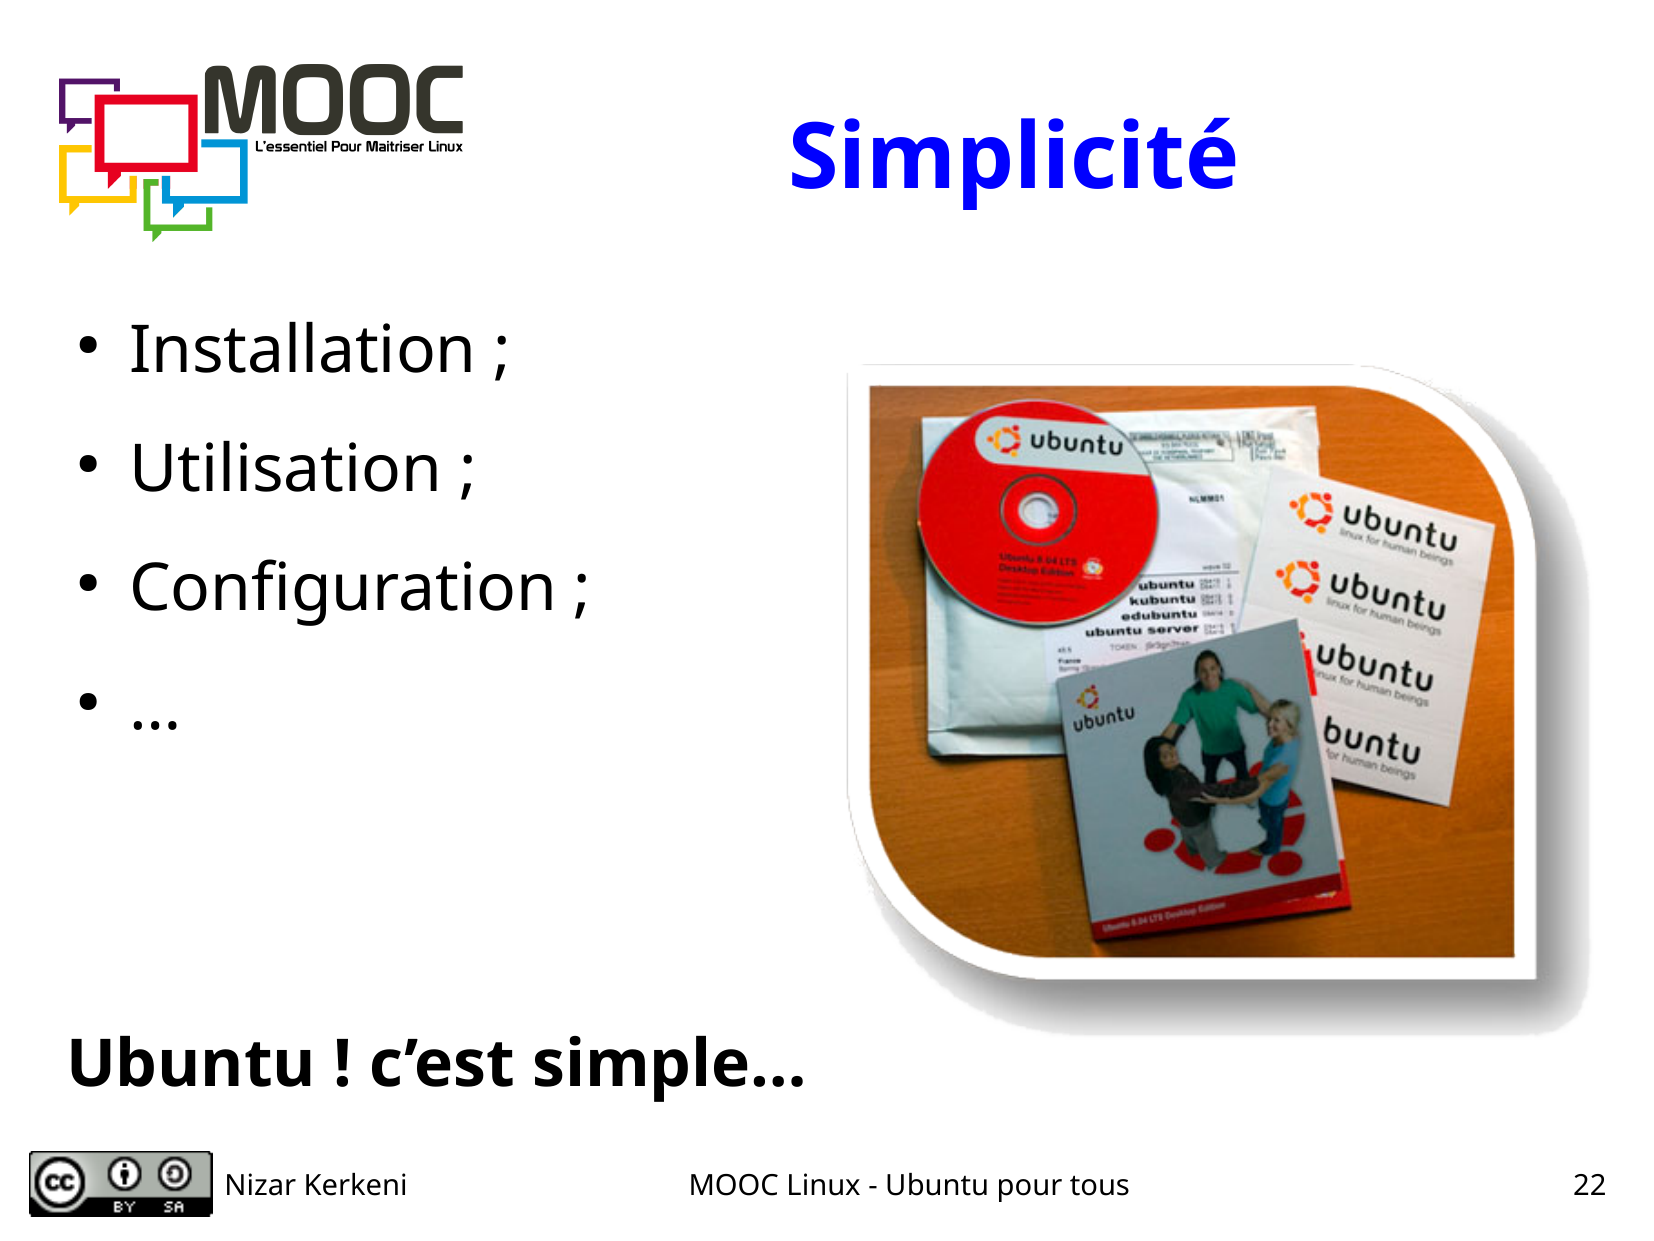

# Simplicité
Installation ;
Utilisation ;
Configuration ;
…
Ubuntu ! c’est simple…
MOOC Linux - Ubuntu pour tous
22